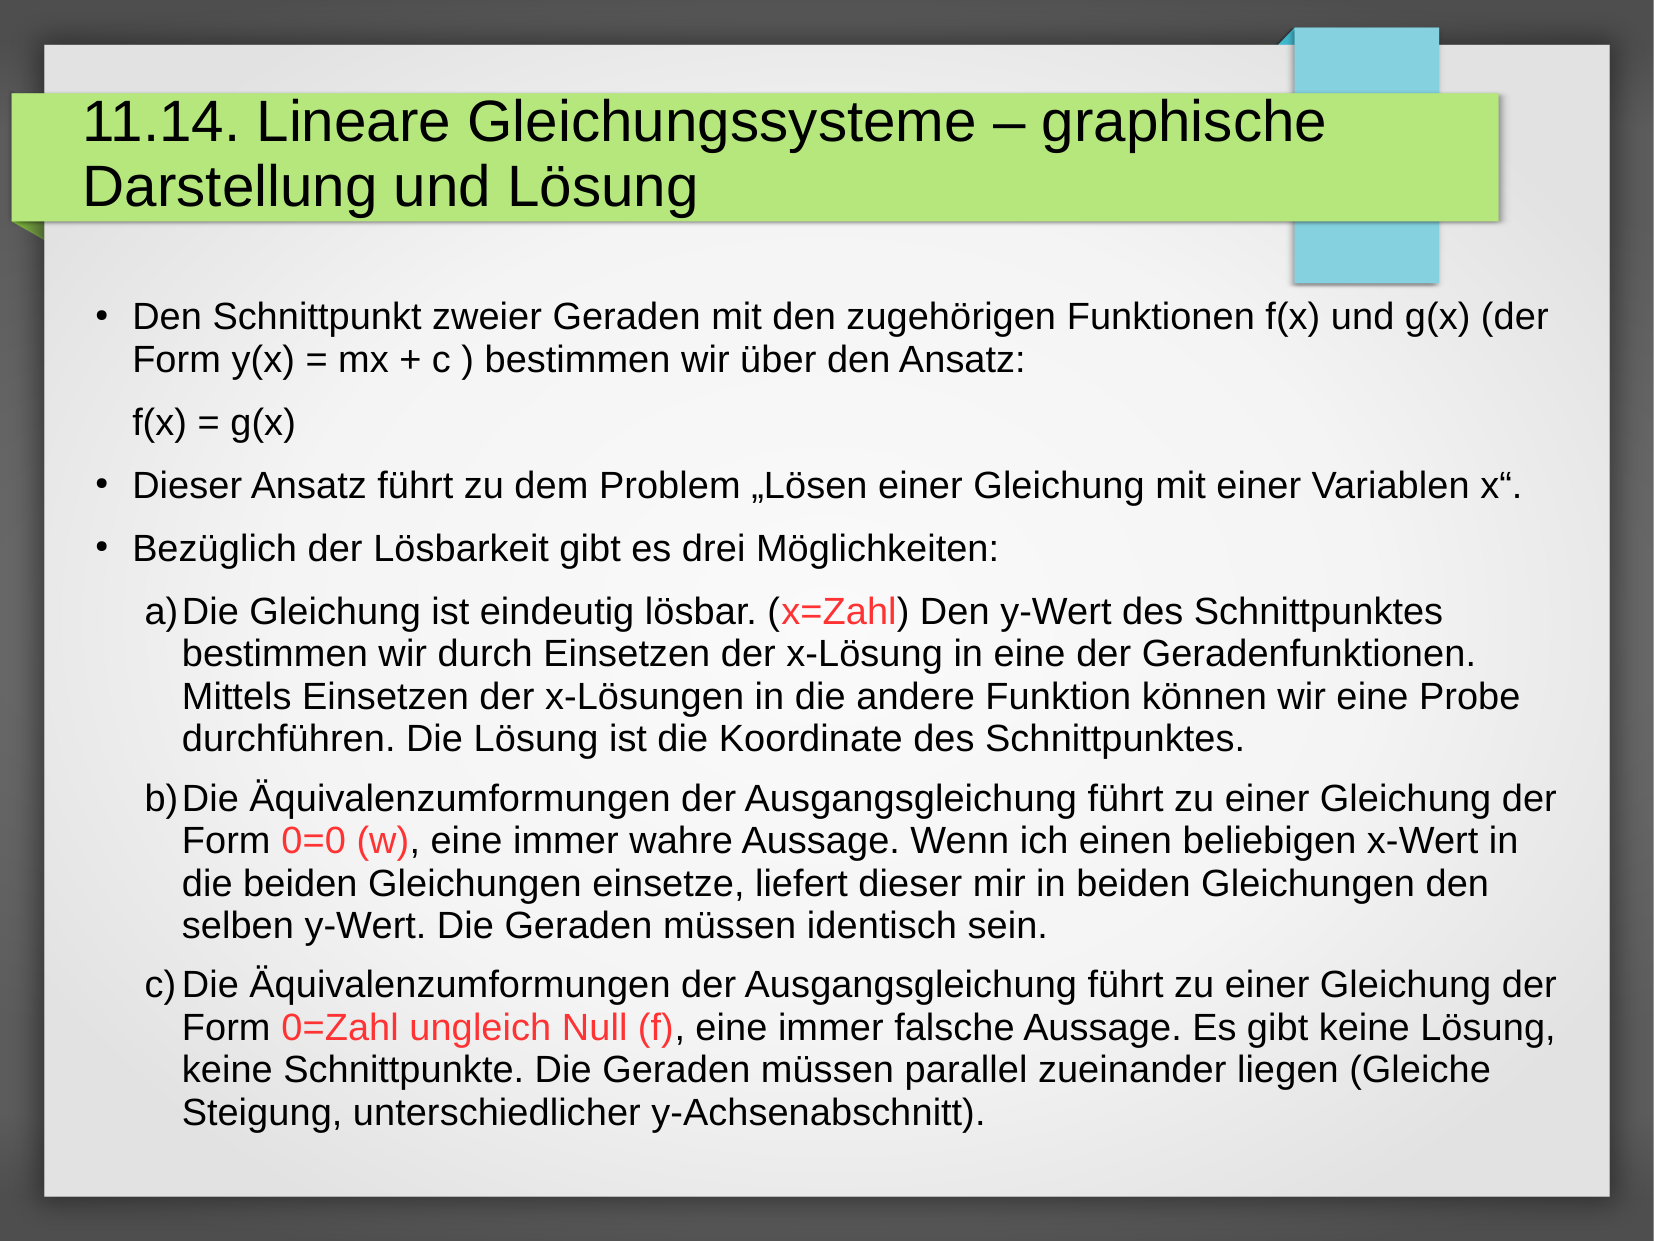

11.14. Lineare Gleichungssysteme – graphische Darstellung und Lösung
# Den Schnittpunkt zweier Geraden mit den zugehörigen Funktionen f(x) und g(x) (der Form y(x) = mx + c ) bestimmen wir über den Ansatz:
f(x) = g(x)
Dieser Ansatz führt zu dem Problem „Lösen einer Gleichung mit einer Variablen x“.
Bezüglich der Lösbarkeit gibt es drei Möglichkeiten:
Die Gleichung ist eindeutig lösbar. (x=Zahl) Den y-Wert des Schnittpunktes bestimmen wir durch Einsetzen der x-Lösung in eine der Geradenfunktionen. Mittels Einsetzen der x-Lösungen in die andere Funktion können wir eine Probe durchführen. Die Lösung ist die Koordinate des Schnittpunktes.
Die Äquivalenzumformungen der Ausgangsgleichung führt zu einer Gleichung der Form 0=0 (w), eine immer wahre Aussage. Wenn ich einen beliebigen x-Wert in die beiden Gleichungen einsetze, liefert dieser mir in beiden Gleichungen den selben y-Wert. Die Geraden müssen identisch sein.
Die Äquivalenzumformungen der Ausgangsgleichung führt zu einer Gleichung der Form 0=Zahl ungleich Null (f), eine immer falsche Aussage. Es gibt keine Lösung, keine Schnittpunkte. Die Geraden müssen parallel zueinander liegen (Gleiche Steigung, unterschiedlicher y-Achsenabschnitt).